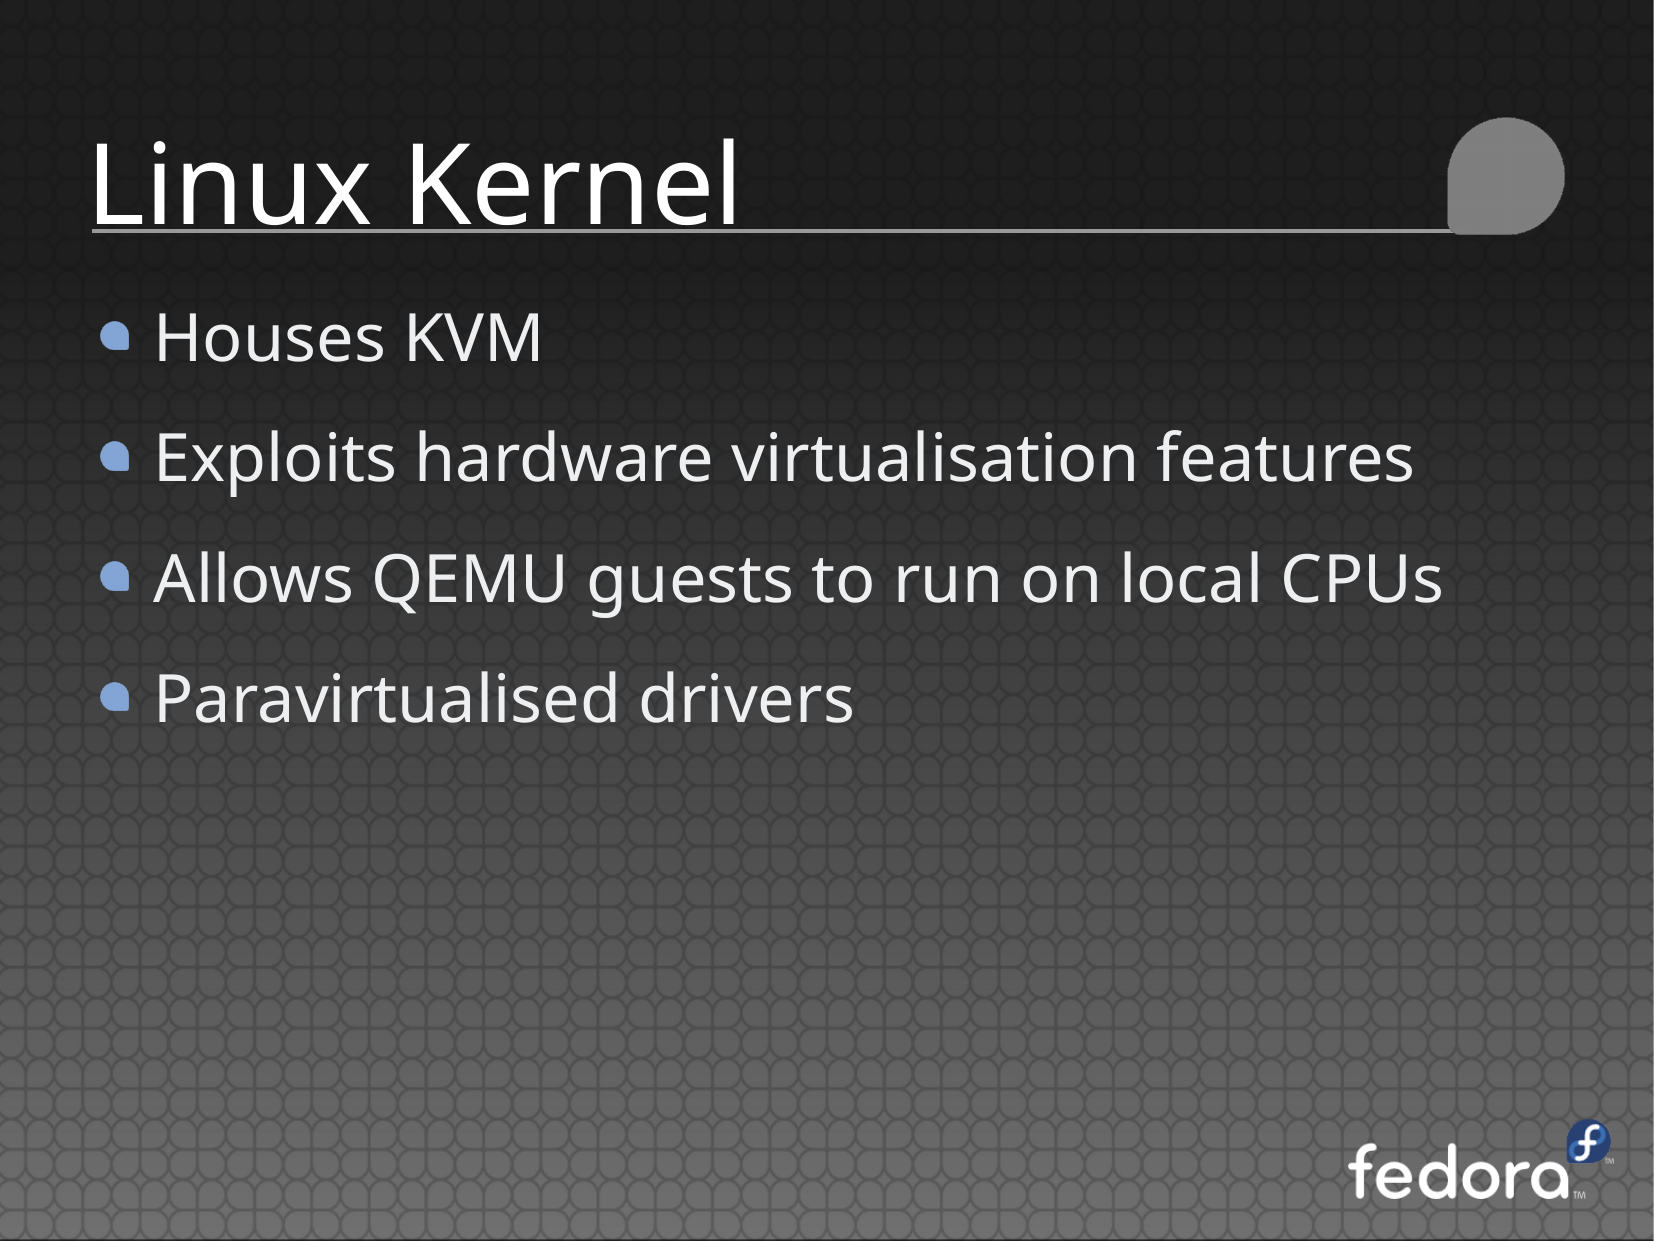

# Linux Kernel
Houses KVM
Exploits hardware virtualisation features
Allows QEMU guests to run on local CPUs
Paravirtualised drivers